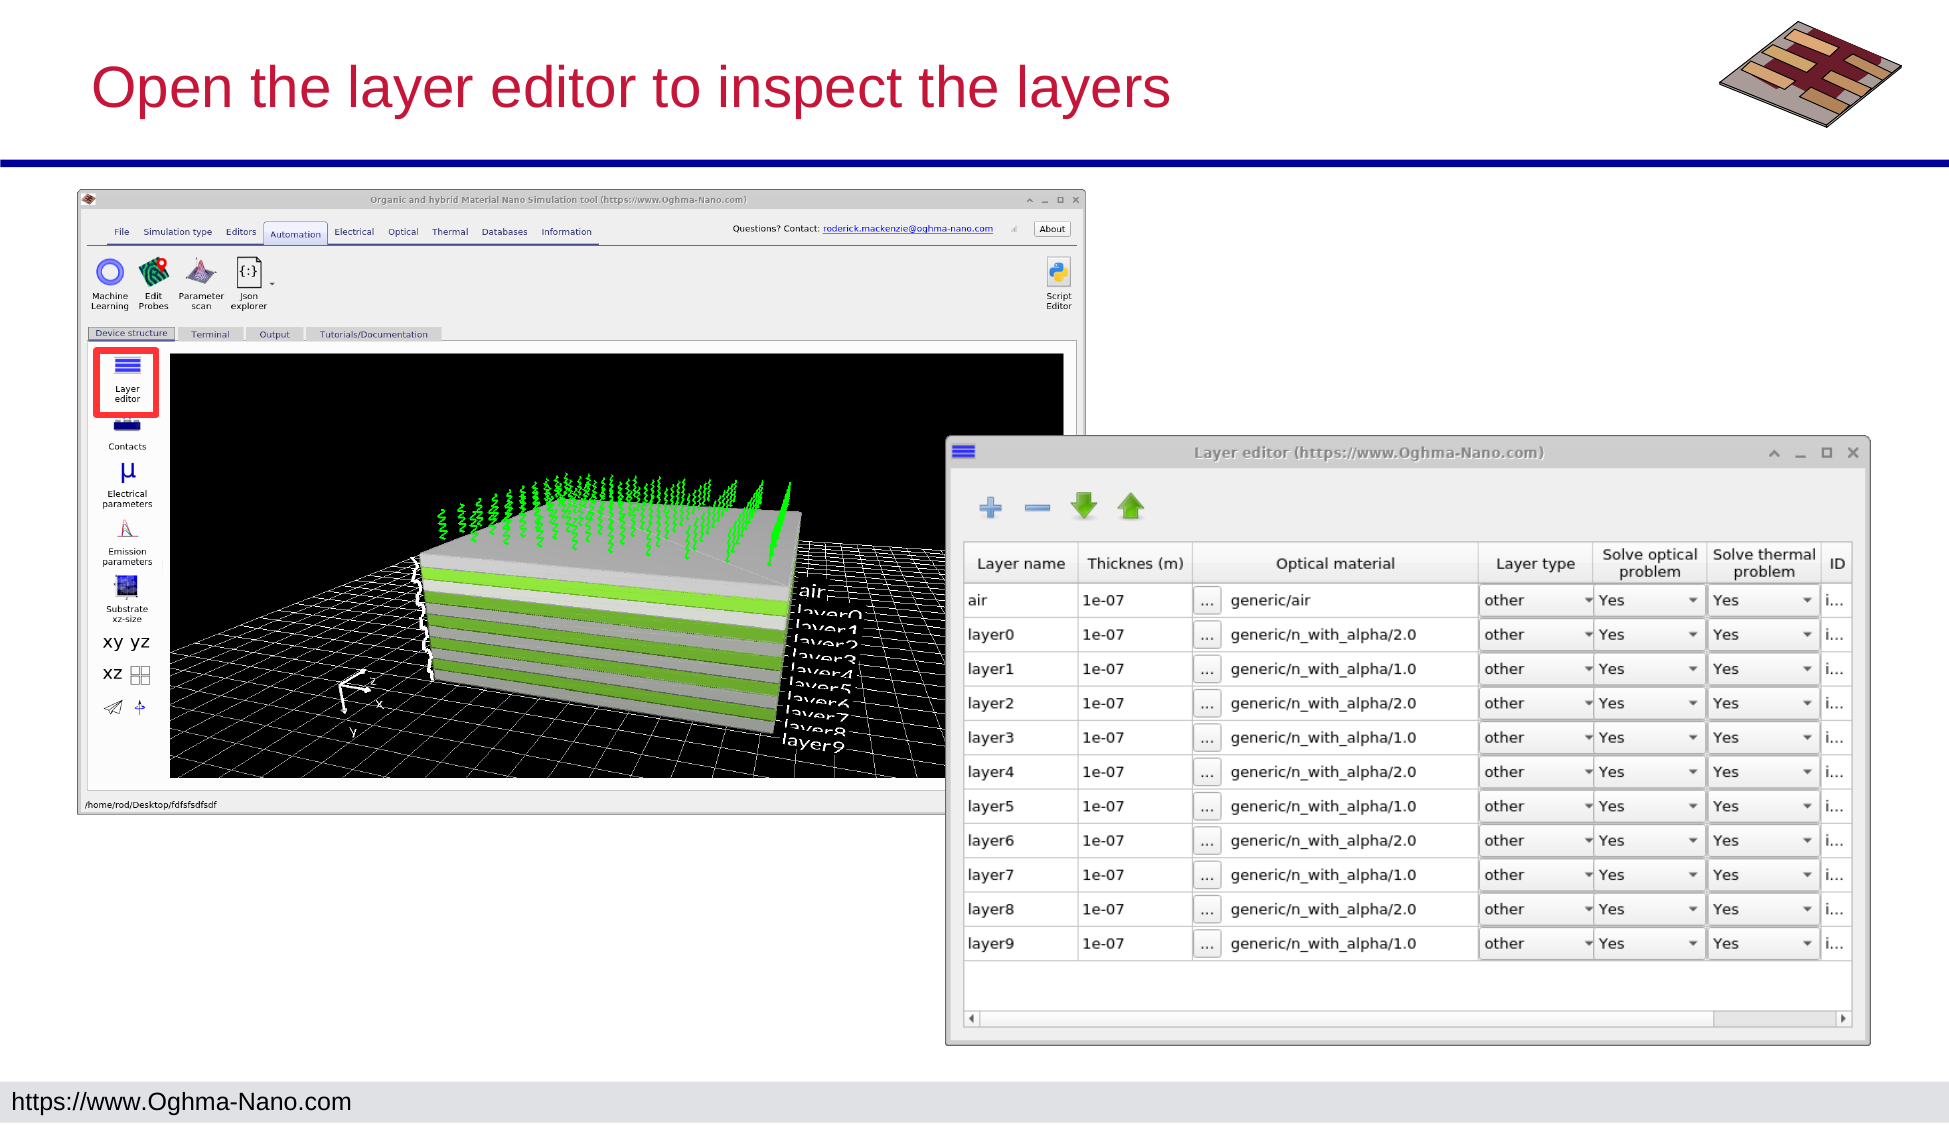

# Open the layer editor to inspect the layers